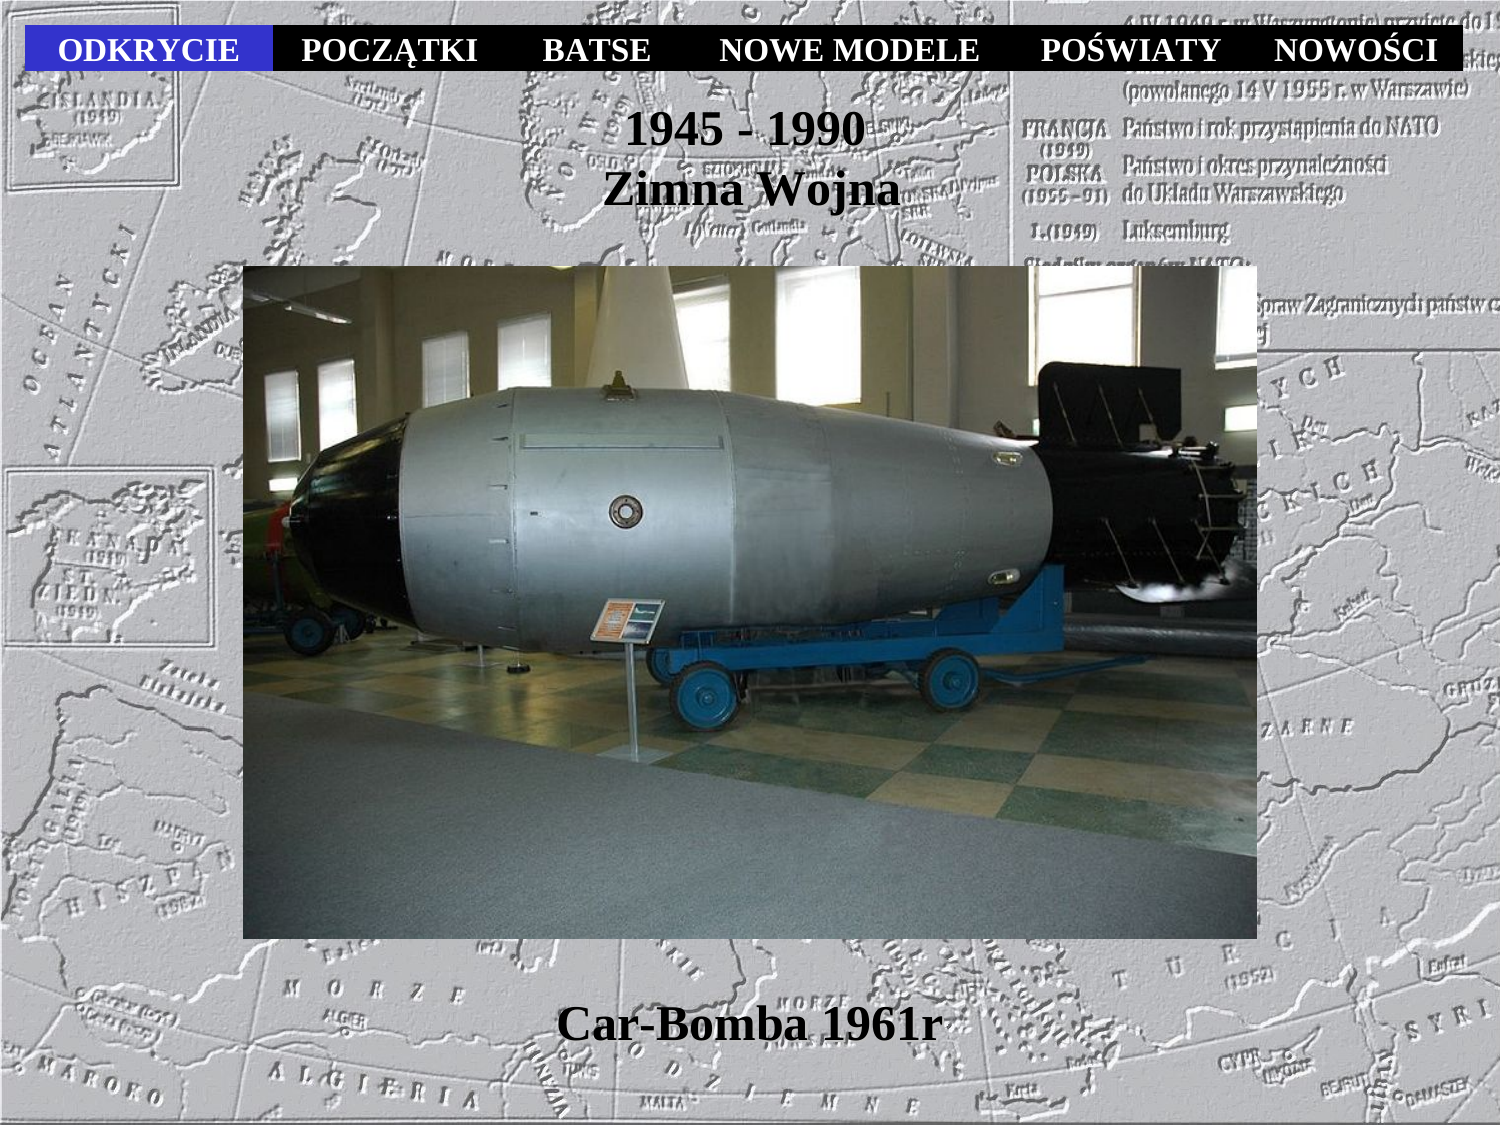

| ODKRYCIE | POCZĄTKI | BATSE | NOWE MODELE | POŚWIATY | NOWOŚCI |
| --- | --- | --- | --- | --- | --- |
1945 - 1990
Zimna Wojna
Car-Bomba 1961r